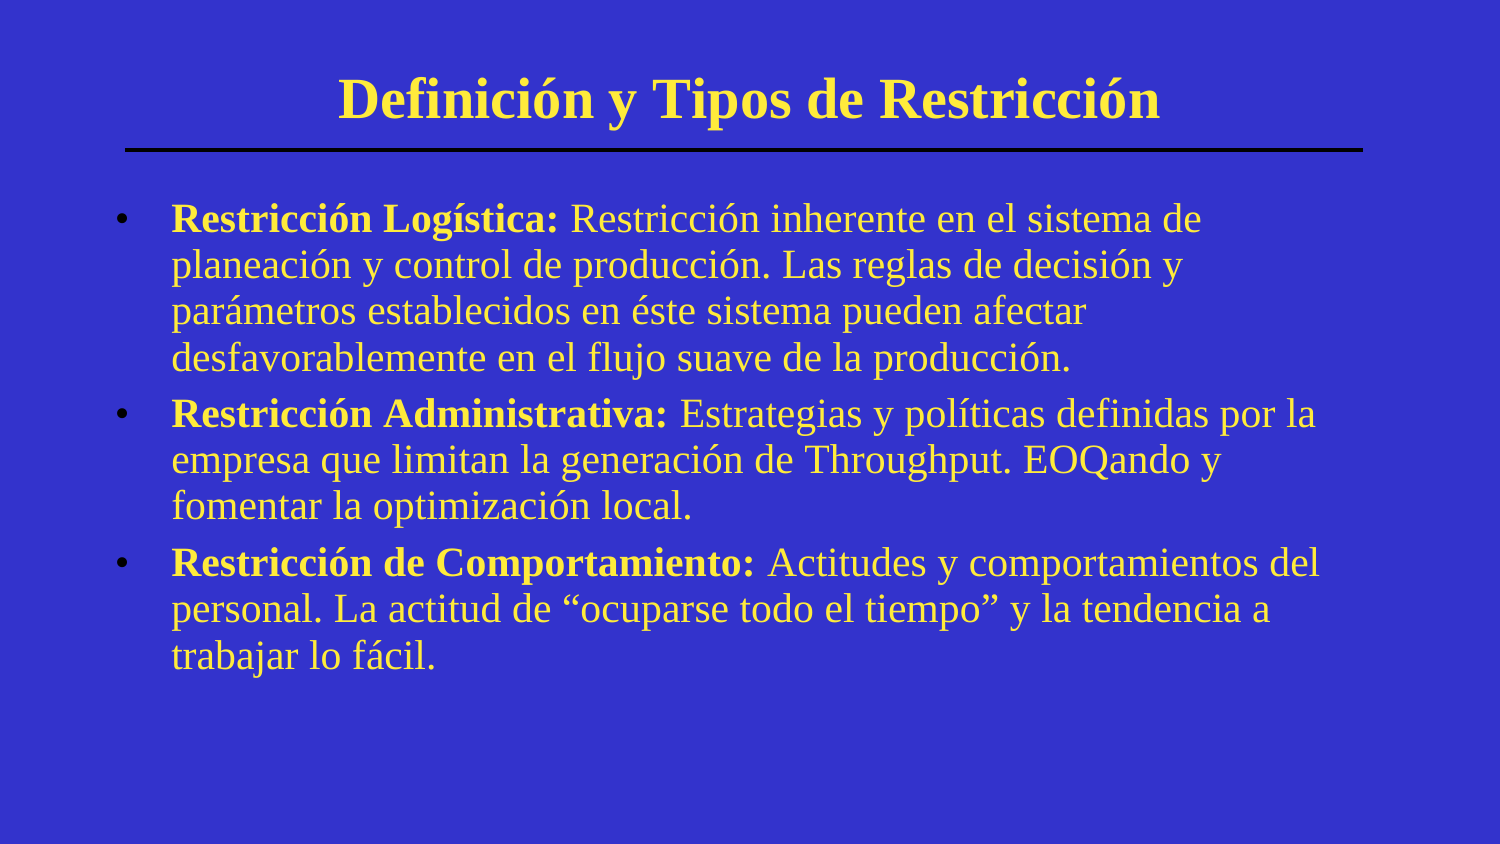

Definición y Tipos de Restricción
# Restricción Logística: Restricción inherente en el sistema de planeación y control de producción. Las reglas de decisión y parámetros establecidos en éste sistema pueden afectar desfavorablemente en el flujo suave de la producción.
Restricción Administrativa: Estrategias y políticas definidas por la empresa que limitan la generación de Throughput. EOQando y fomentar la optimización local.
Restricción de Comportamiento: Actitudes y comportamientos del personal. La actitud de “ocuparse todo el tiempo” y la tendencia a trabajar lo fácil.